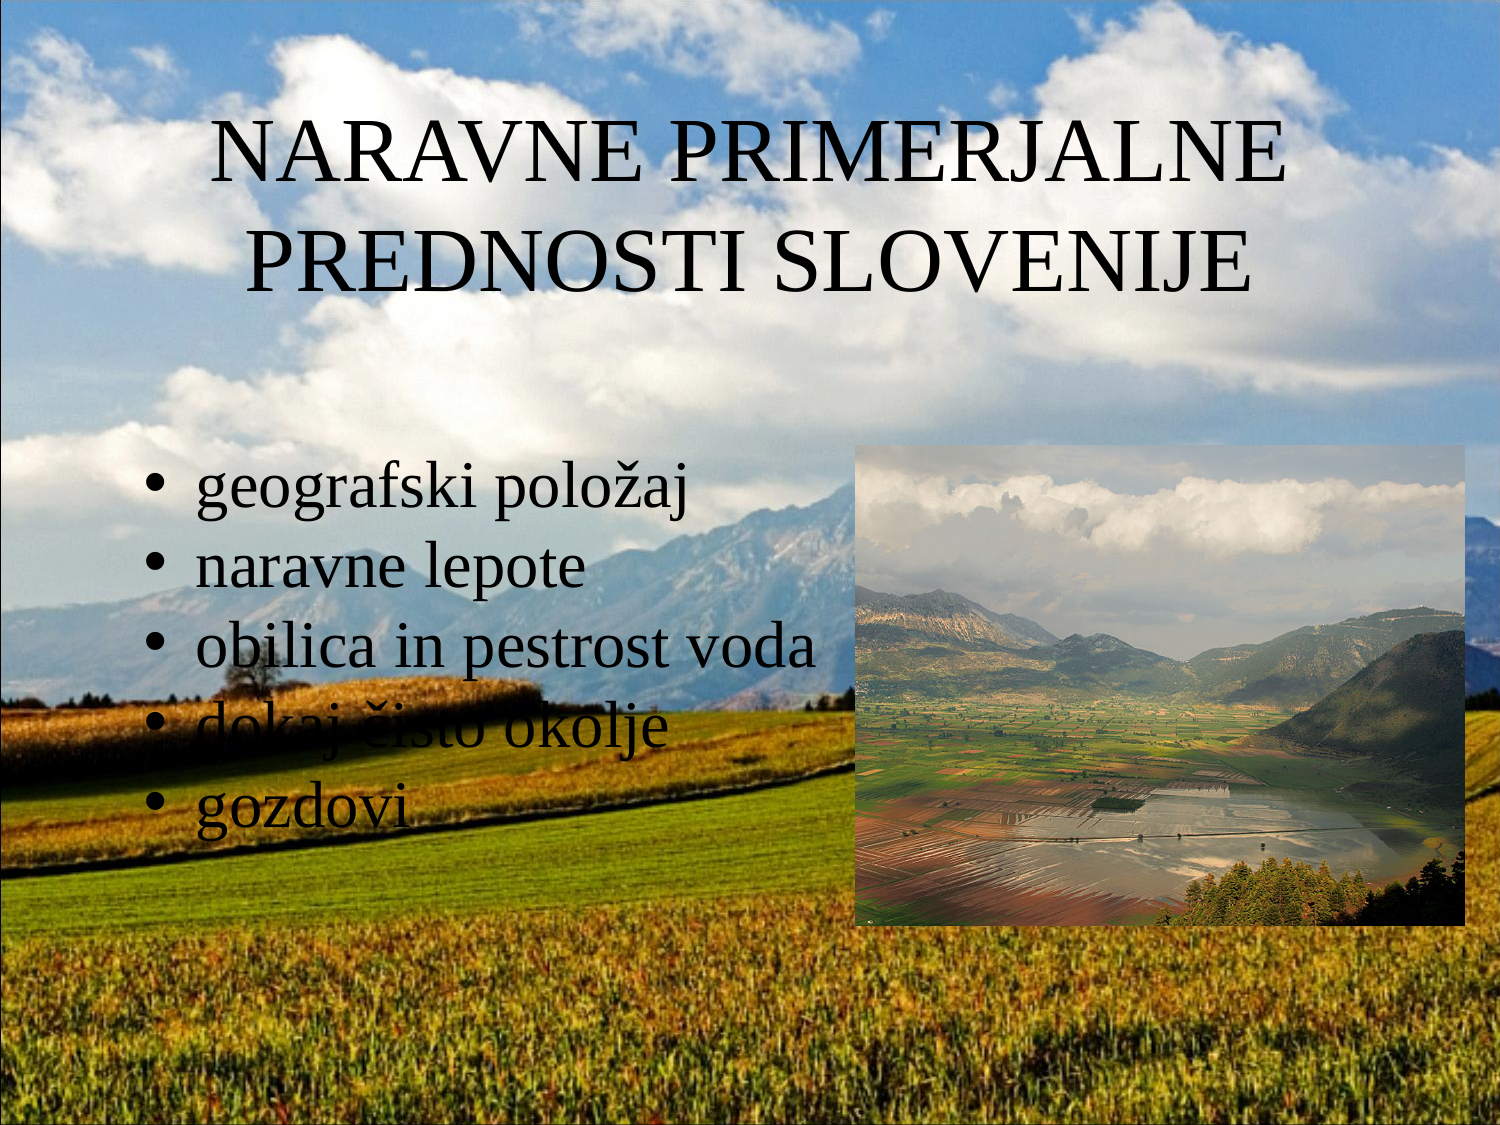

NARAVNE PRIMERJALNE PREDNOSTI SLOVENIJE
 geografski položaj
 naravne lepote
 obilica in pestrost voda
 dokaj čisto okolje
 gozdovi